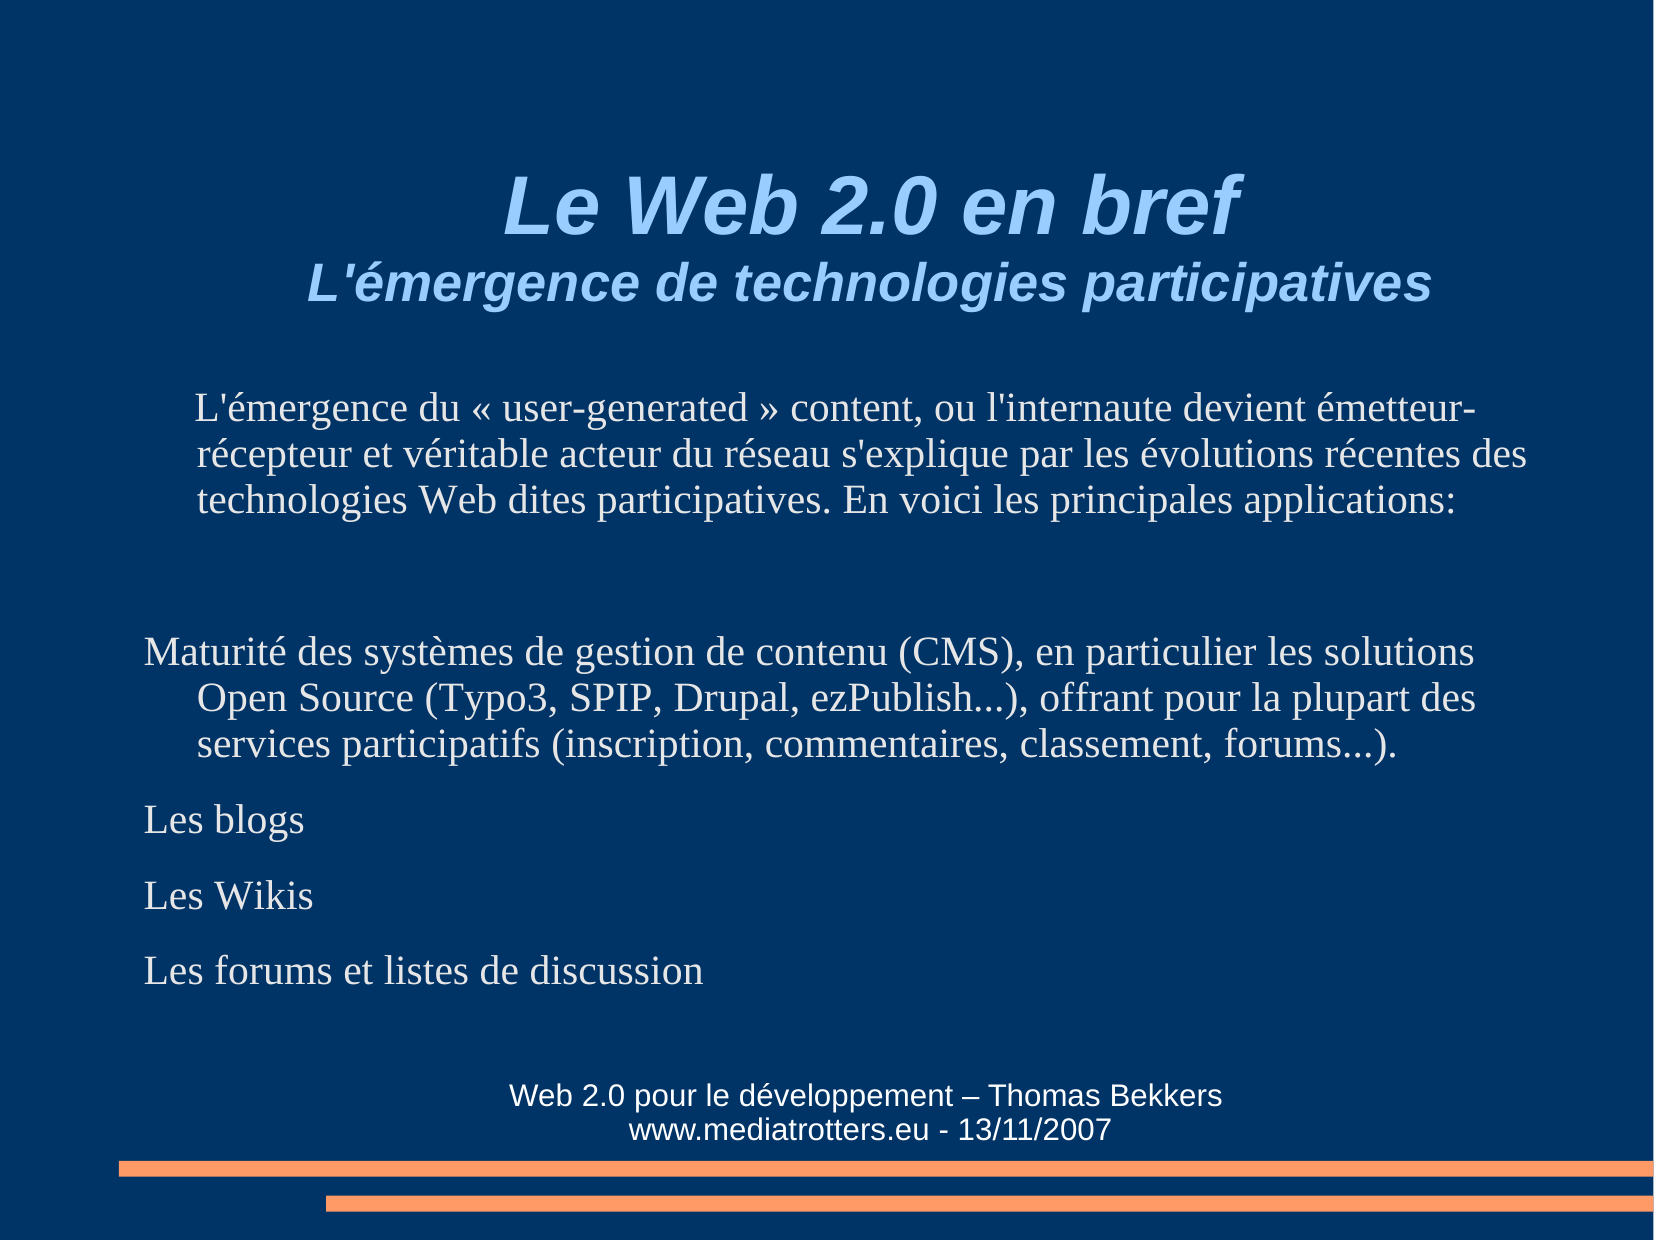

# Le Web 2.0 en bref L'émergence de technologies participatives
 L'émergence du « user-generated » content, ou l'internaute devient émetteur-récepteur et véritable acteur du réseau s'explique par les évolutions récentes des technologies Web dites participatives. En voici les principales applications:
Maturité des systèmes de gestion de contenu (CMS), en particulier les solutions Open Source (Typo3, SPIP, Drupal, ezPublish...), offrant pour la plupart des services participatifs (inscription, commentaires, classement, forums...).
Les blogs
Les Wikis
Les forums et listes de discussion